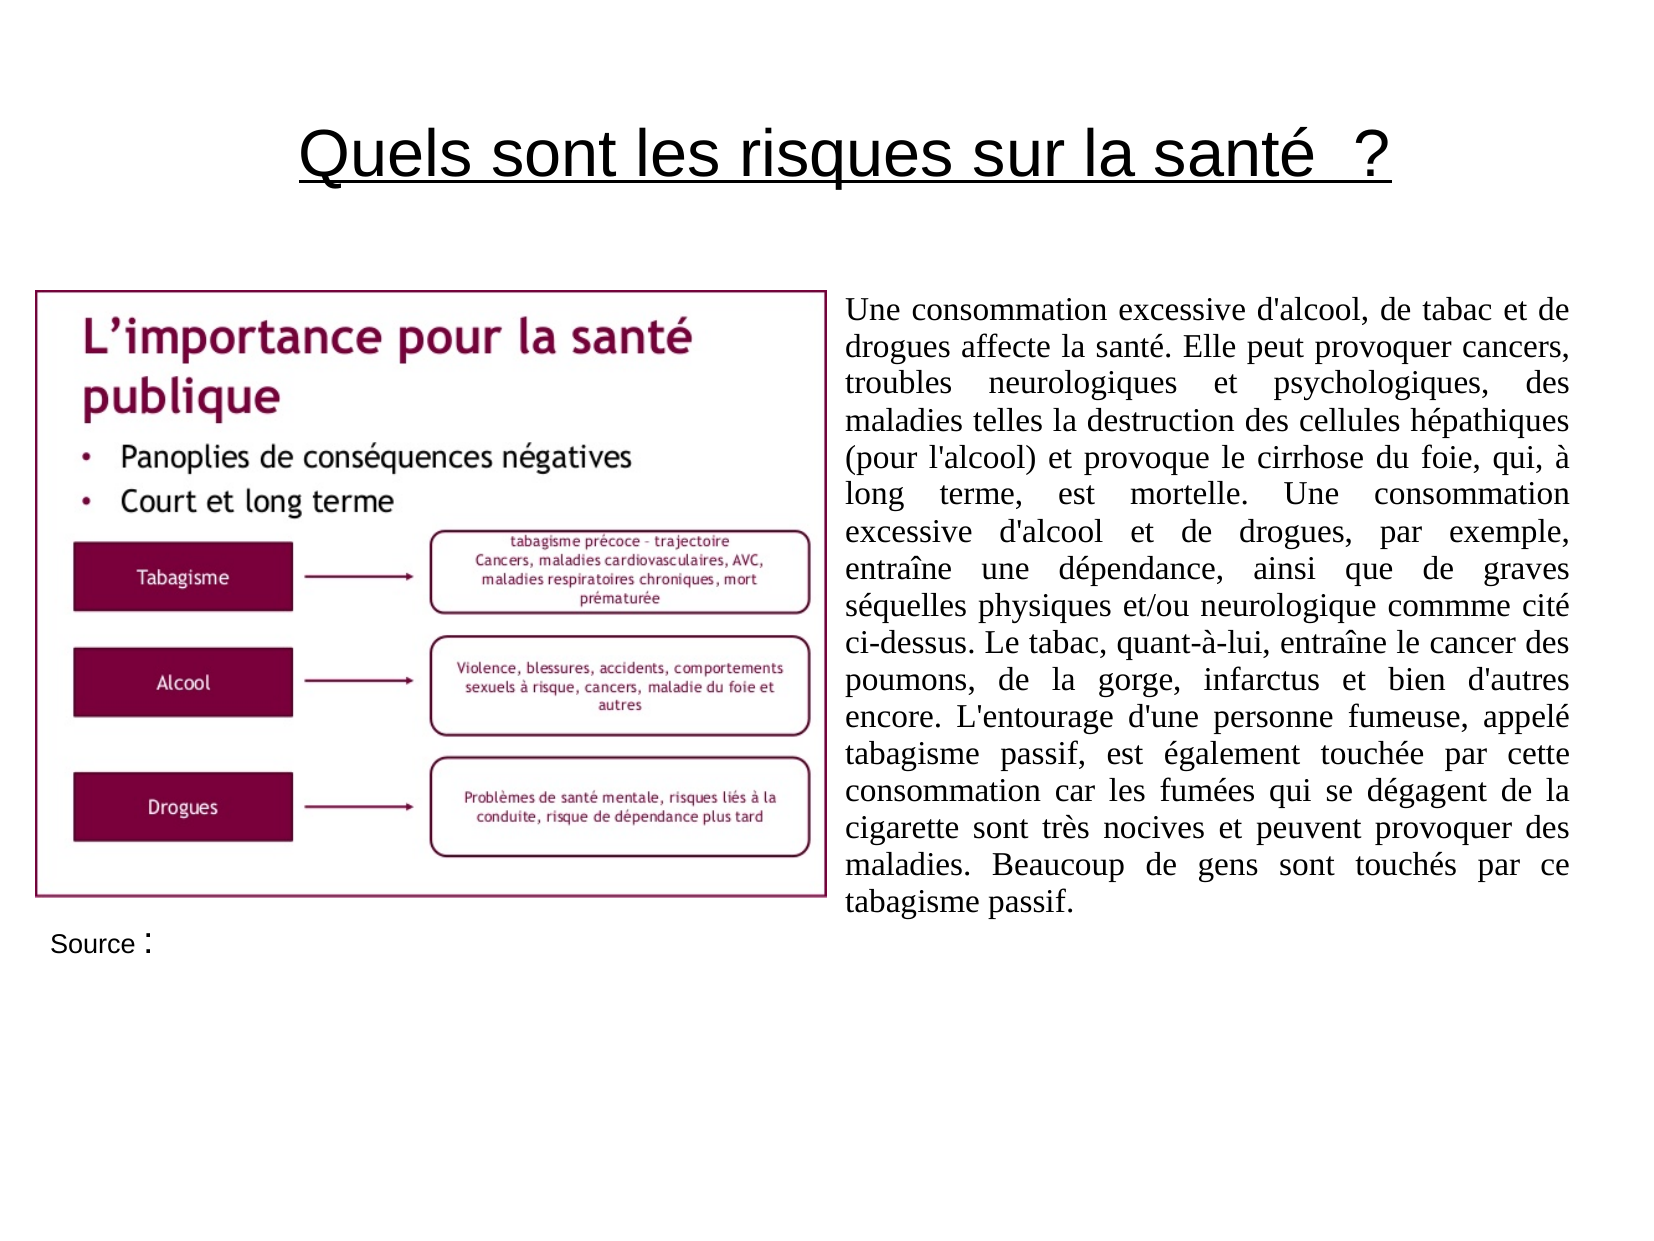

# Quels sont les risques sur la santé  ?
Une consommation excessive d'alcool, de tabac et de drogues affecte la santé. Elle peut provoquer cancers, troubles neurologiques et psychologiques, des maladies telles la destruction des cellules hépathiques (pour l'alcool) et provoque le cirrhose du foie, qui, à long terme, est mortelle. Une consommation excessive d'alcool et de drogues, par exemple, entraîne une dépendance, ainsi que de graves séquelles physiques et/ou neurologique commme cité ci-dessus. Le tabac, quant-à-lui, entraîne le cancer des poumons, de la gorge, infarctus et bien d'autres encore. L'entourage d'une personne fumeuse, appelé tabagisme passif, est également touchée par cette consommation car les fumées qui se dégagent de la cigarette sont très nocives et peuvent provoquer des maladies. Beaucoup de gens sont touchés par ce tabagisme passif.
Source :